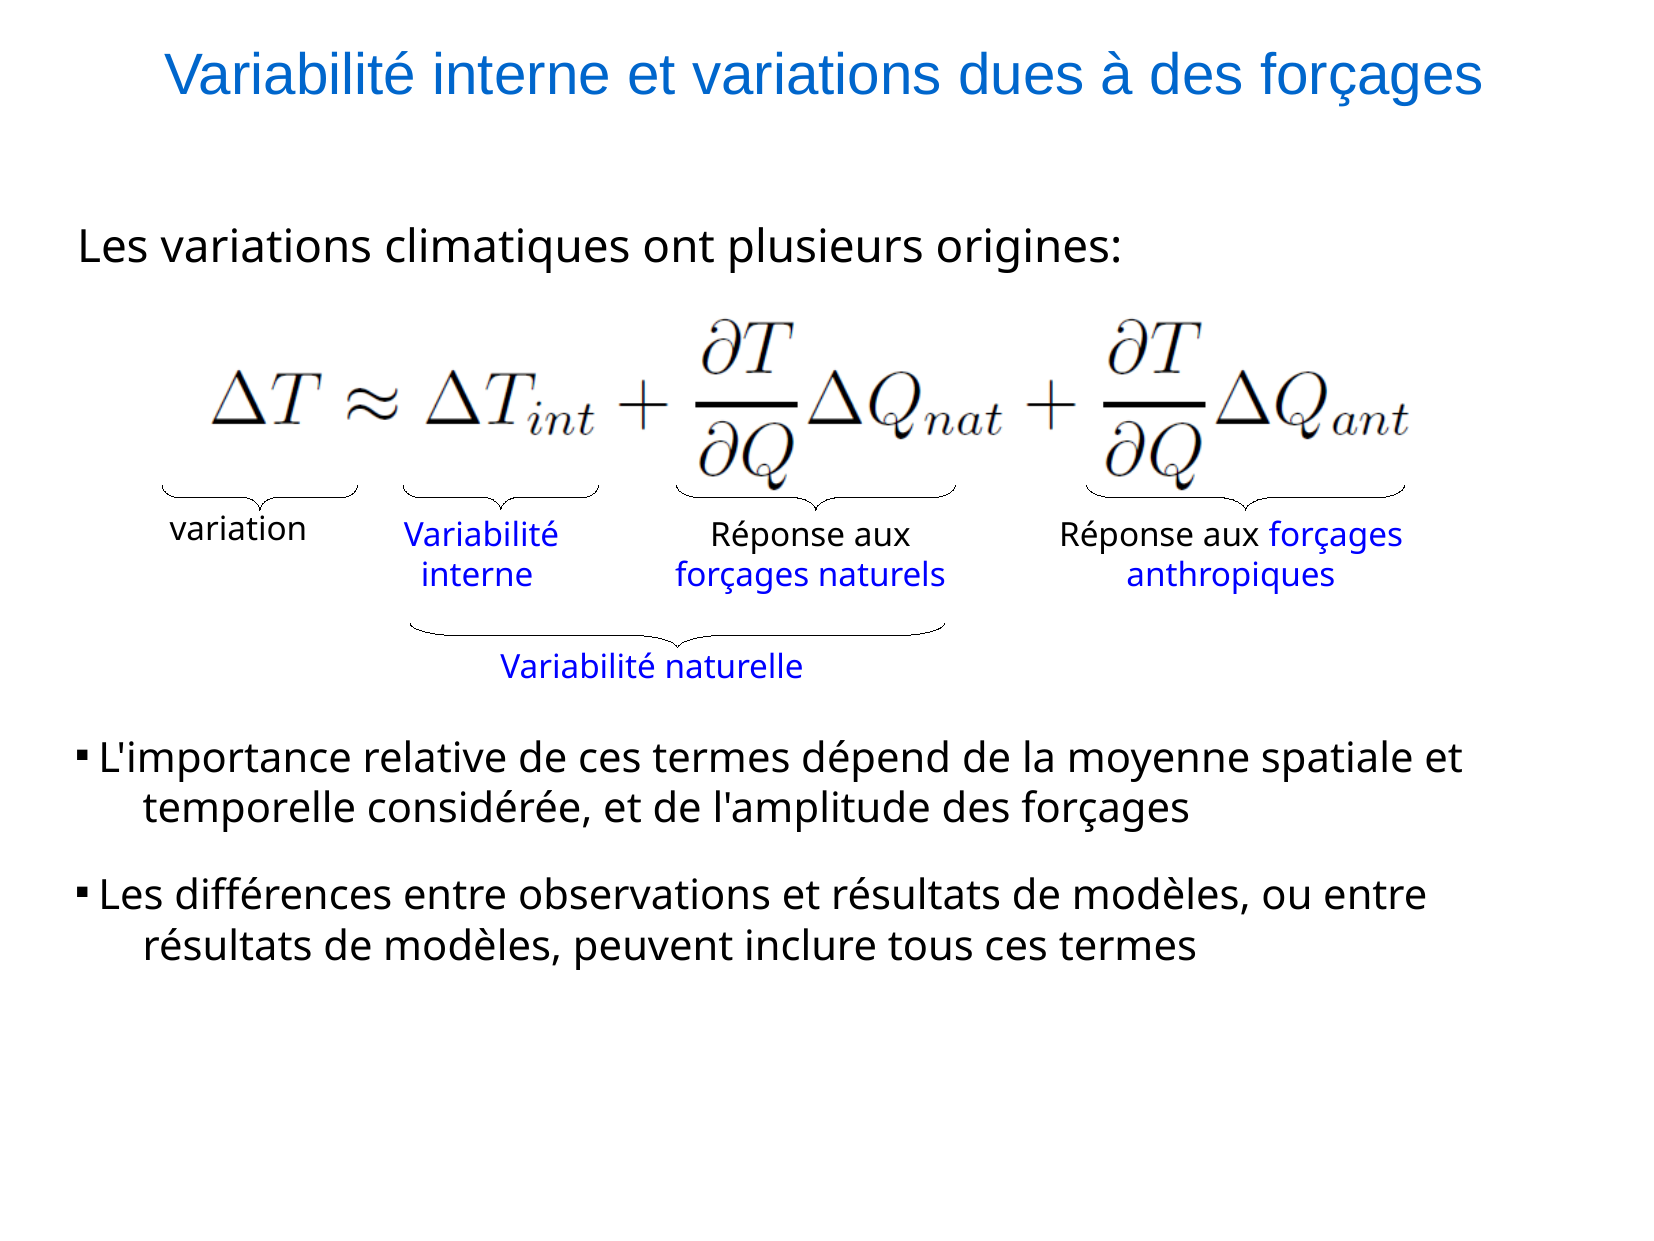

Variabilité interne et variations dues à des forçages
Les variations climatiques ont plusieurs origines:
 variation
 Variabilité interne
Réponse aux forçages naturels
Réponse aux forçages anthropiques
 Variabilité naturelle
 L'importance relative de ces termes dépend de la moyenne spatiale et temporelle considérée, et de l'amplitude des forçages
 Les différences entre observations et résultats de modèles, ou entre résultats de modèles, peuvent inclure tous ces termes